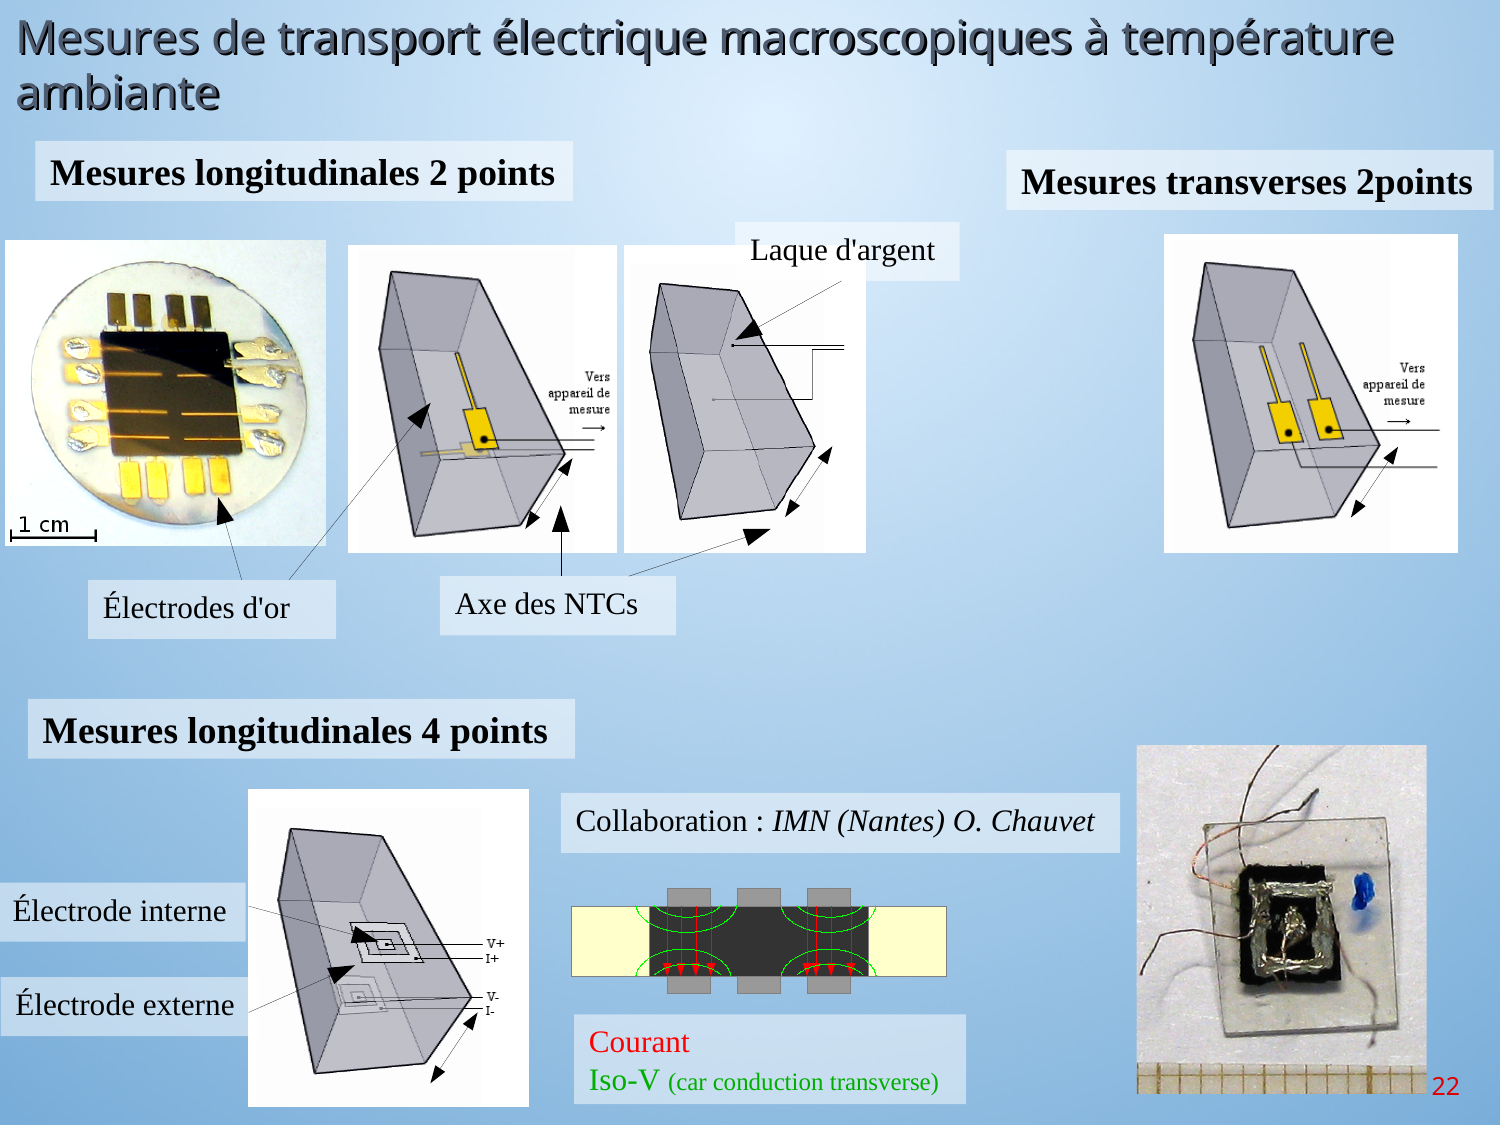

# Mesures de transport électrique macroscopiques à température ambiante
Mesures longitudinales 2 points
Mesures transverses 2points
Laque d'argent
Axe des NTCs
Électrodes d'or
Mesures longitudinales 4 points
Collaboration : IMN (Nantes) O. Chauvet
Électrode interne
Électrode externe
Courant
Iso-V (car conduction transverse)